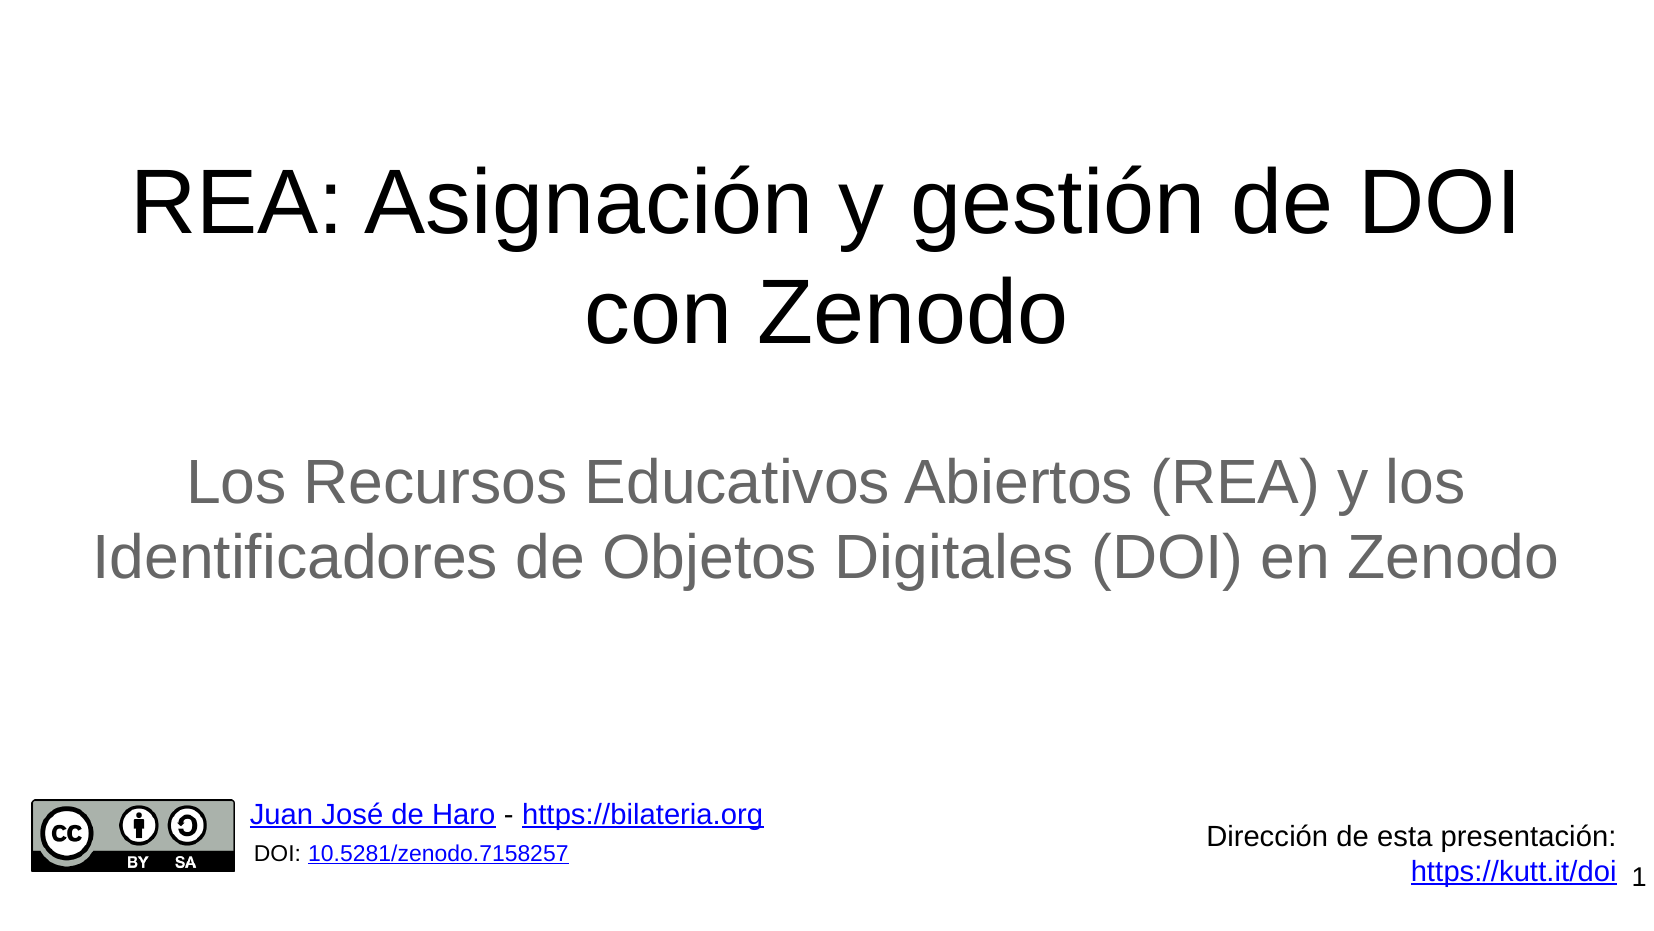

REA: Asignación y gestión de DOI con Zenodo
Los Recursos Educativos Abiertos (REA) y los Identificadores de Objetos Digitales (DOI) en Zenodo
Juan José de Haro - https://bilateria.org
Dirección de esta presentación:
 https://kutt.it/doi
DOI: 10.5281/zenodo.7158257